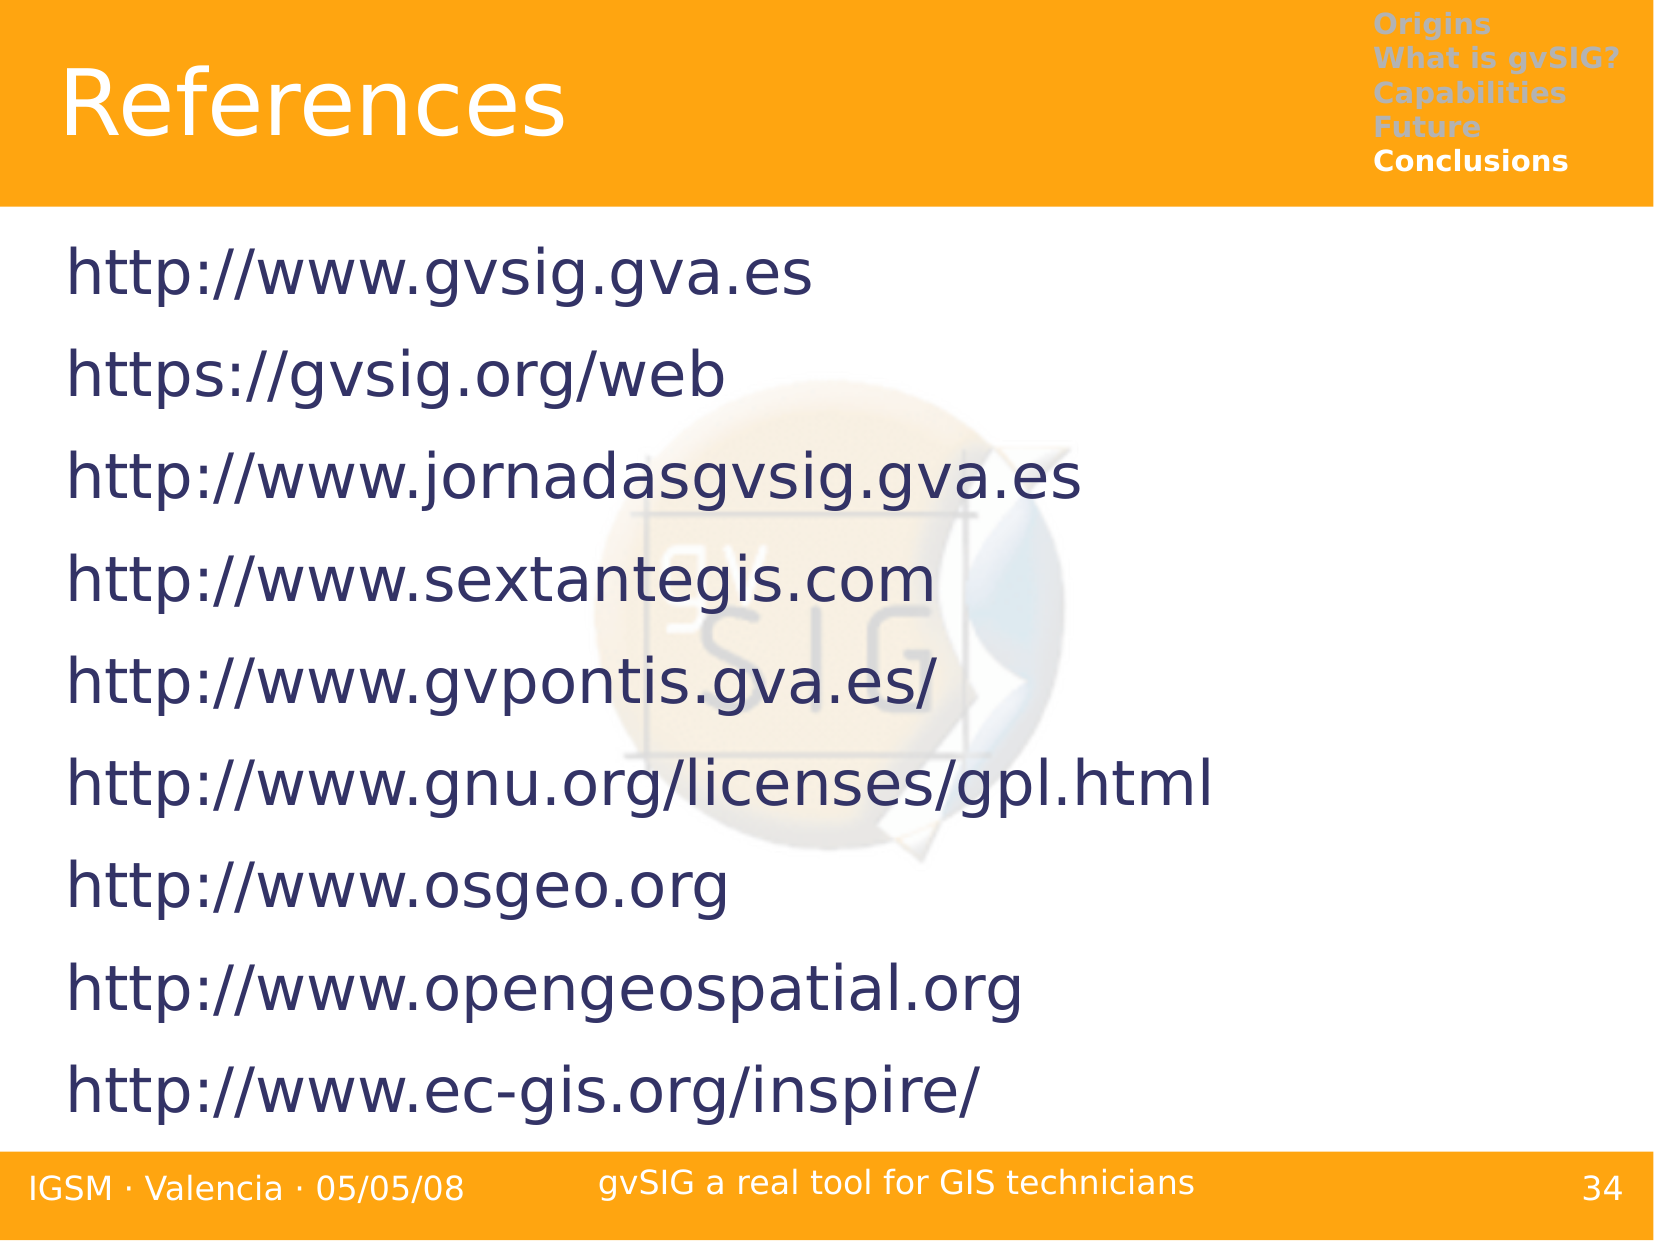

Origins
What is gvSIG?
Capabilities
Future
Conclusions
# References
http://www.gvsig.gva.es
https://gvsig.org/web
http://www.jornadasgvsig.gva.es
http://www.sextantegis.com
http://www.gvpontis.gva.es/
http://www.gnu.org/licenses/gpl.html
http://www.osgeo.org
http://www.opengeospatial.org
http://www.ec-gis.org/inspire/
gvSIG a real tool for GIS technicians
IGSM · Valencia · 05/05/08
34